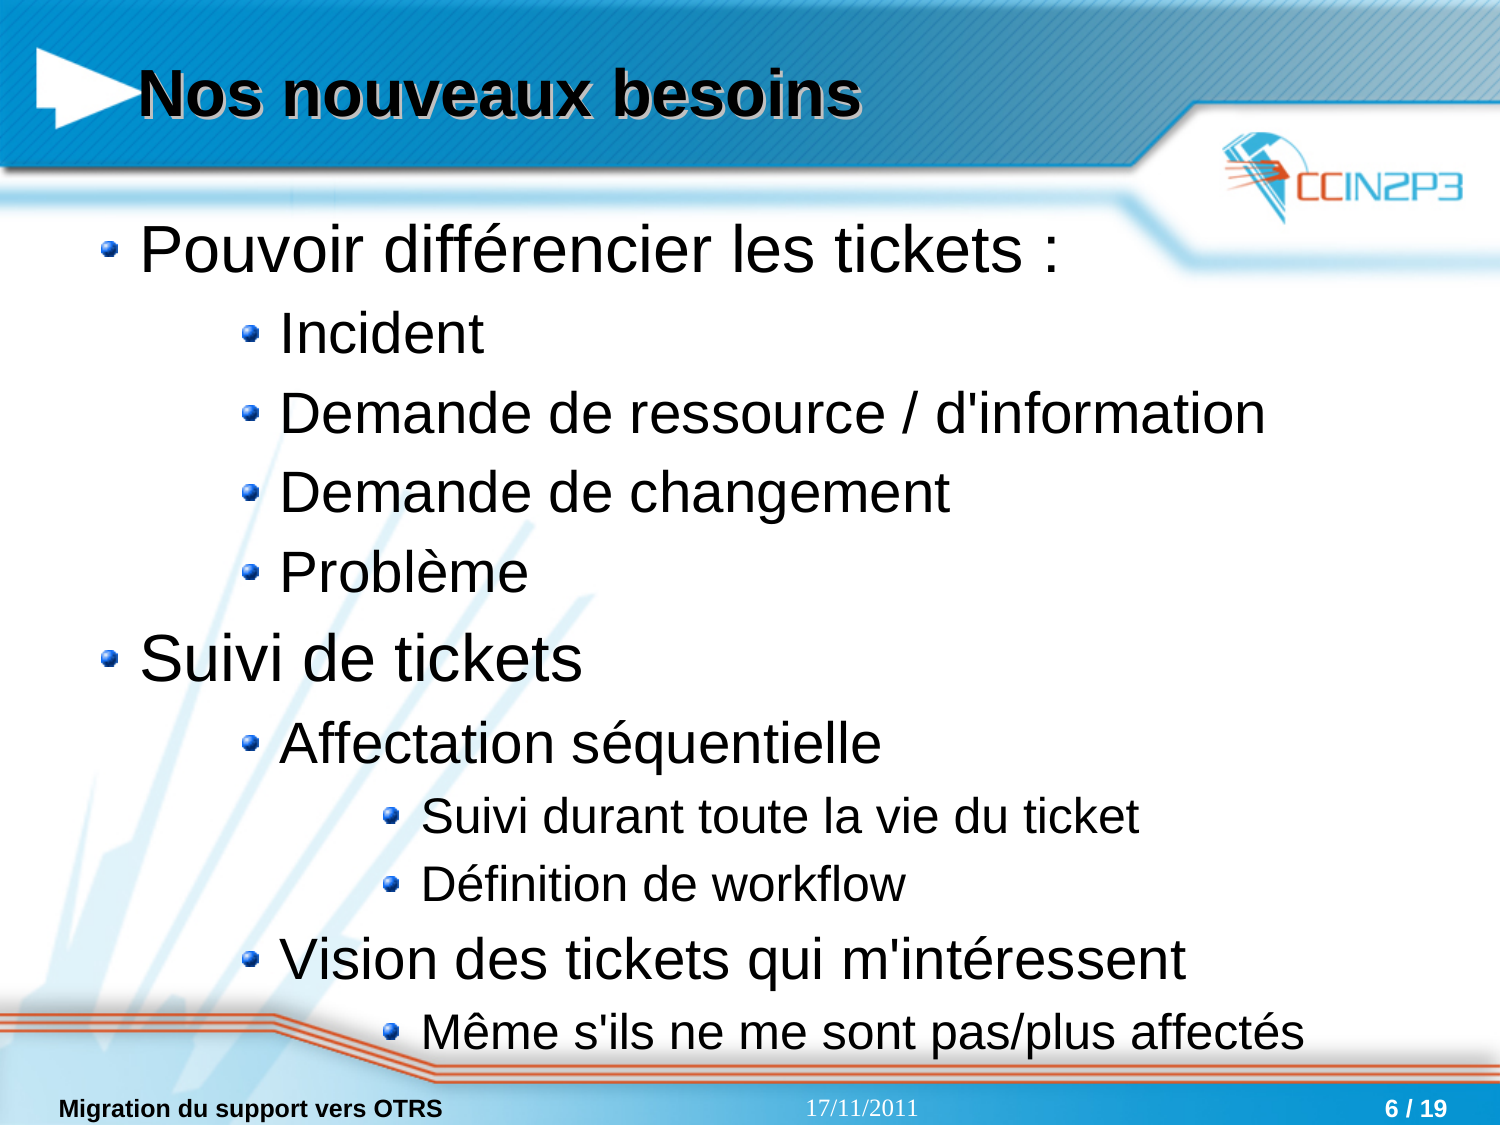

# Nos nouveaux besoins
Pouvoir différencier les tickets :
Incident
Demande de ressource / d'information
Demande de changement
Problème
Suivi de tickets
Affectation séquentielle
Suivi durant toute la vie du ticket
Définition de workflow
Vision des tickets qui m'intéressent
Même s'ils ne me sont pas/plus affectés
Migration du support vers OTRS
6